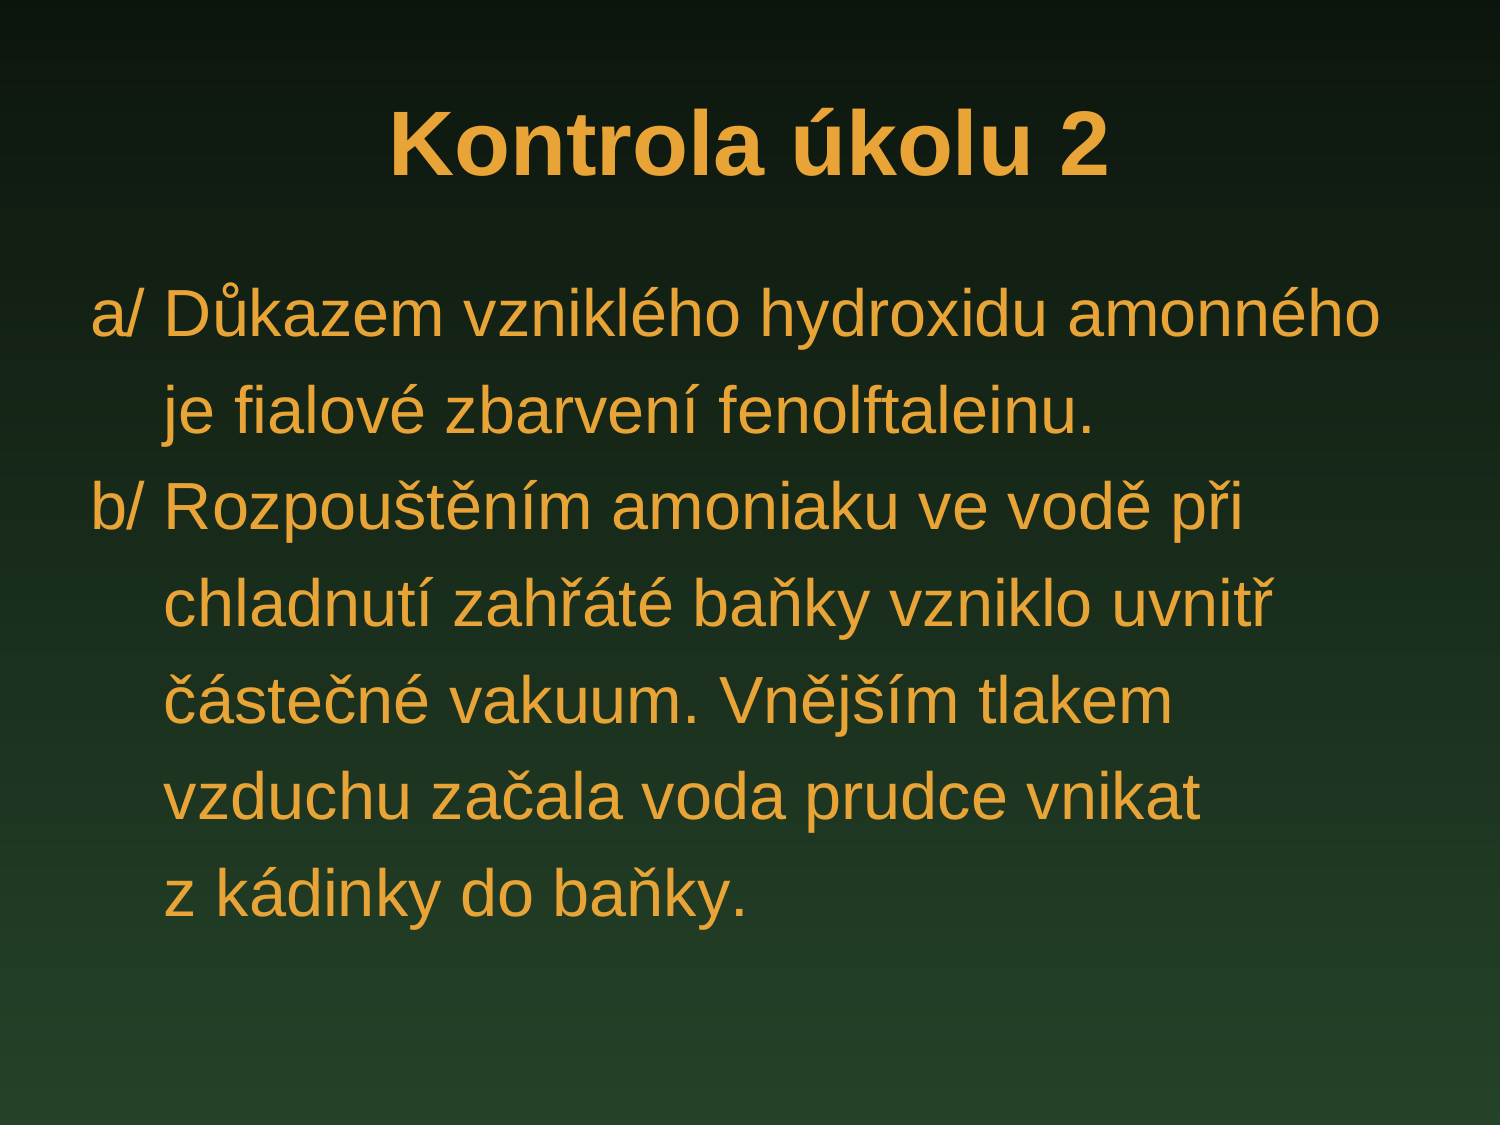

# Kontrola úkolu 2
a/ Důkazem vzniklého hydroxidu amonného
 je fialové zbarvení fenolftaleinu.
b/ Rozpouštěním amoniaku ve vodě při
 chladnutí zahřáté baňky vzniklo uvnitř
 částečné vakuum. Vnějším tlakem
 vzduchu začala voda prudce vnikat
 z kádinky do baňky.